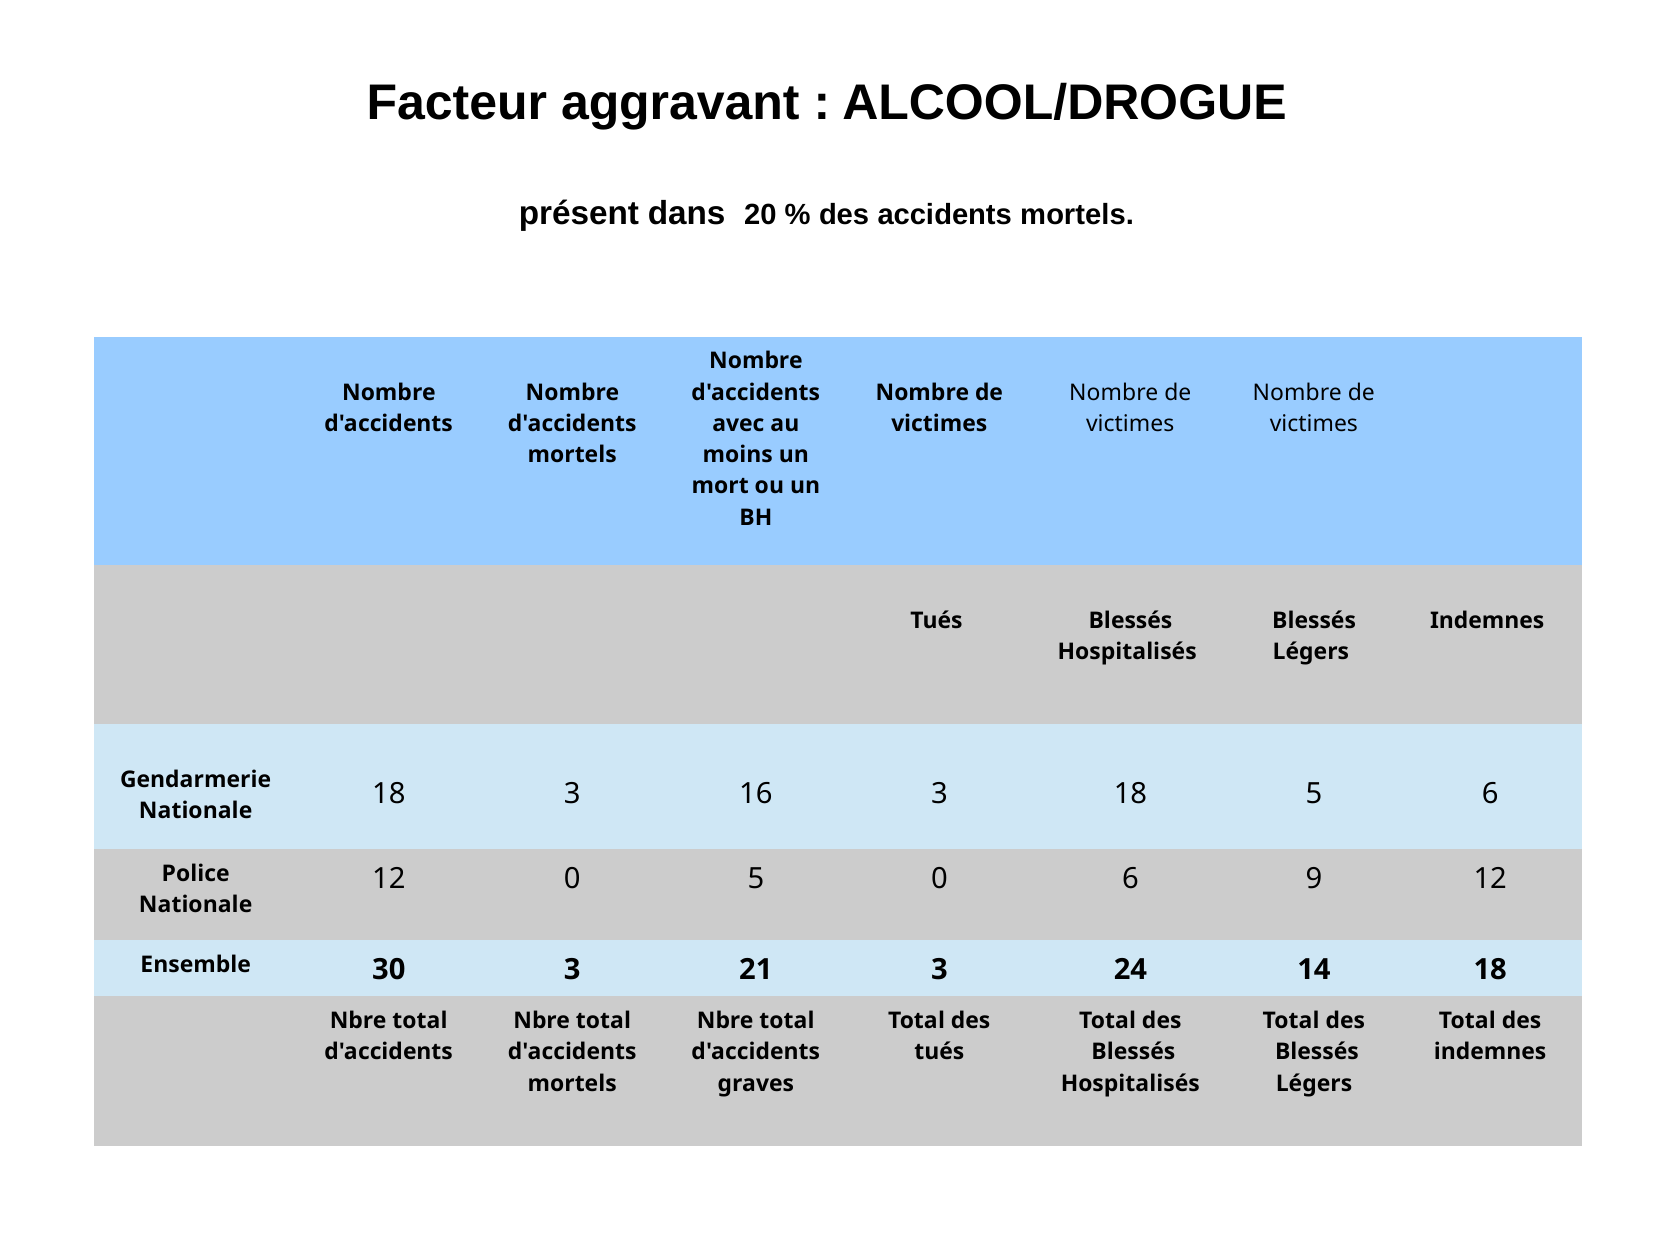

# Facteur aggravant : ALCOOL/DROGUE présent dans 20 % des accidents mortels.
| | Nombre d'accidents | Nombre d'accidents mortels | Nombre d'accidents avec au moins un mort ou un BH | Nombre de victimes | Nombre de victimes | Nombre de victimes | |
| --- | --- | --- | --- | --- | --- | --- | --- |
| | | | | Tués | Blessés Hospitalisés | Blessés Légers | Indemnes |
| Gendarmerie Nationale | 18 | 3 | 16 | 3 | 18 | 5 | 6 |
| Police Nationale | 12 | 0 | 5 | 0 | 6 | 9 | 12 |
| Ensemble | 30 | 3 | 21 | 3 | 24 | 14 | 18 |
| | Nbre total d'accidents | Nbre total d'accidents mortels | Nbre total d'accidents graves | Total des tués | Total des Blessés Hospitalisés | Total des Blessés Légers | Total des indemnes |